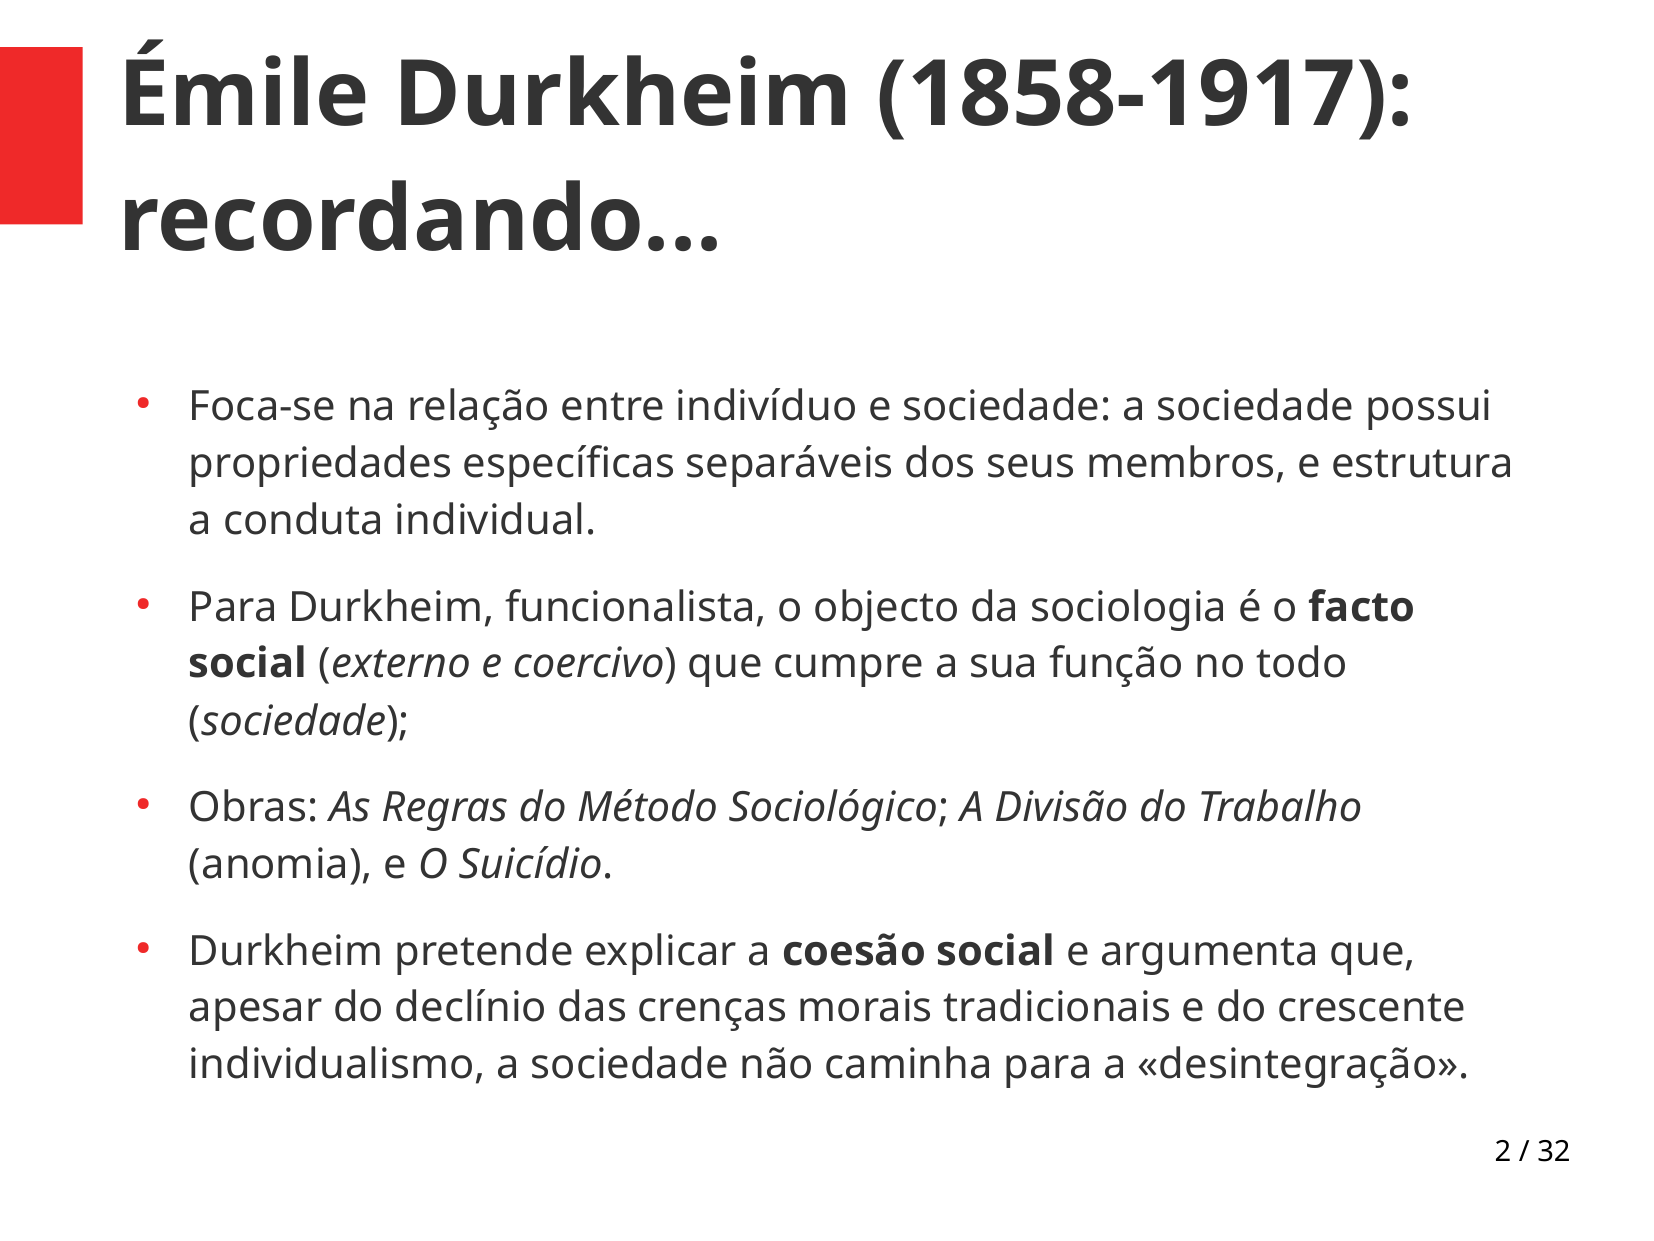

# Émile Durkheim (1858-1917): recordando...
Foca-se na relação entre indivíduo e sociedade: a sociedade possui propriedades específicas separáveis dos seus membros, e estrutura a conduta individual.
Para Durkheim, funcionalista, o objecto da sociologia é o facto social (externo e coercivo) que cumpre a sua função no todo (sociedade);
Obras: As Regras do Método Sociológico; A Divisão do Trabalho (anomia), e O Suicídio.
Durkheim pretende explicar a coesão social e argumenta que, apesar do declínio das crenças morais tradicionais e do crescente individualismo, a sociedade não caminha para a «desintegração».
2